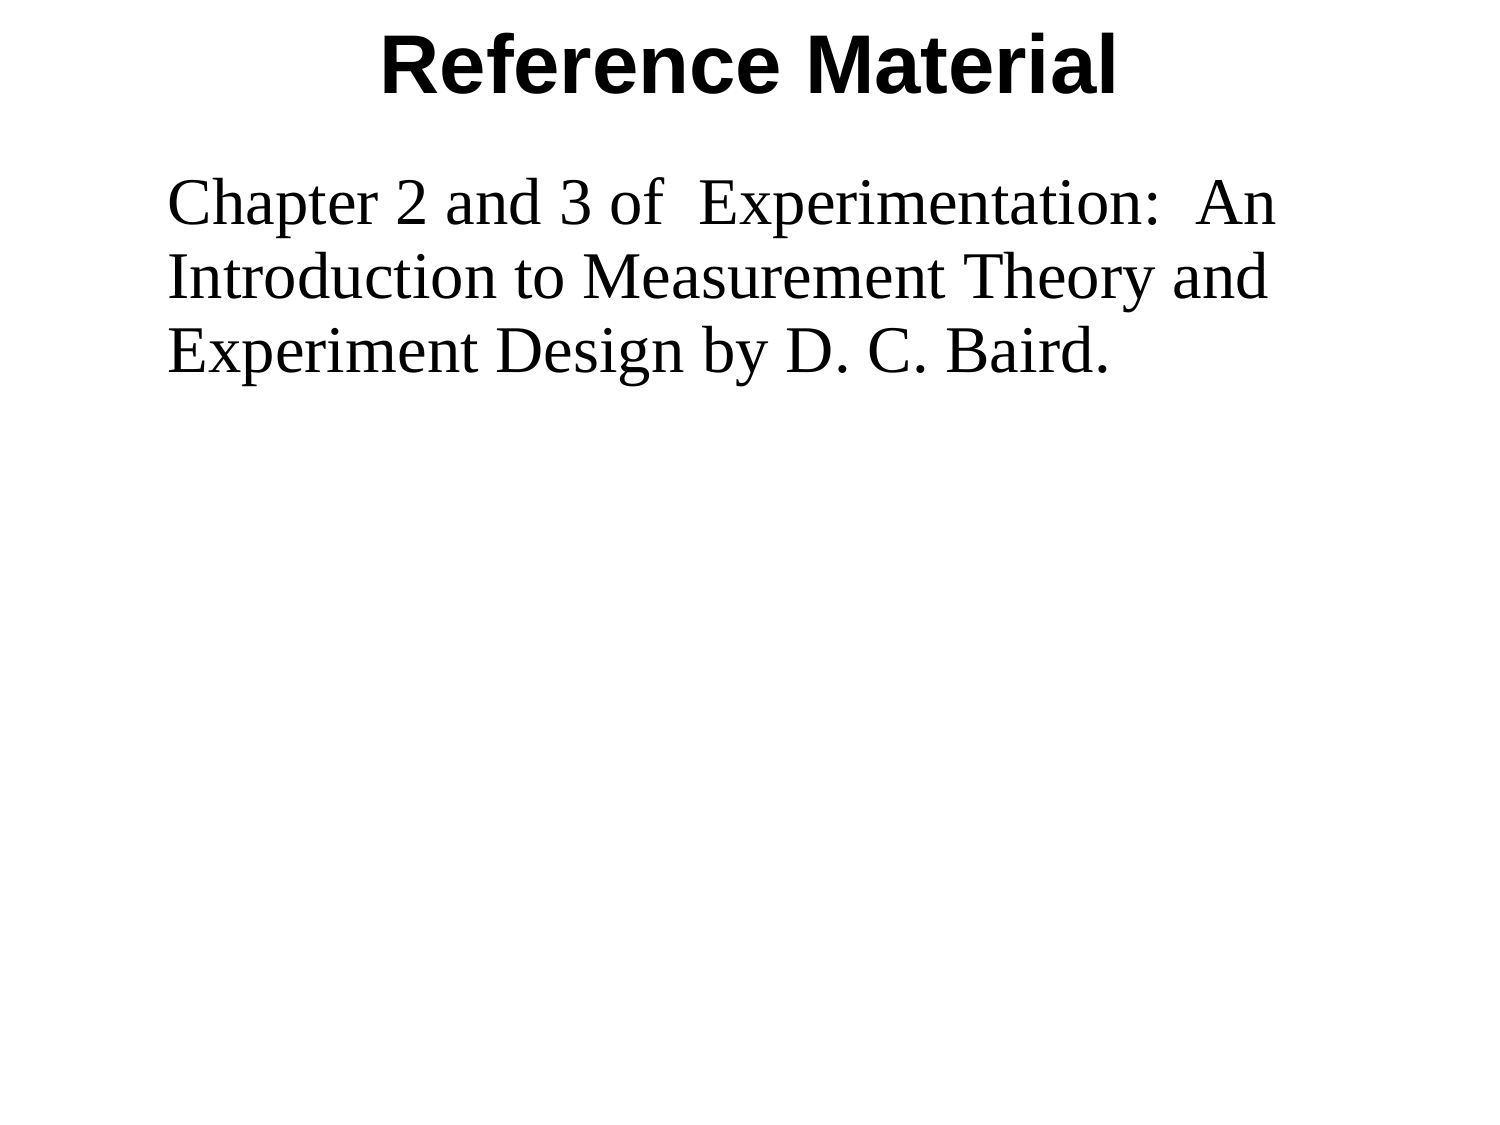

Reference Material
Chapter 2 and 3 of Experimentation: An Introduction to Measurement Theory and Experiment Design by D. C. Baird.